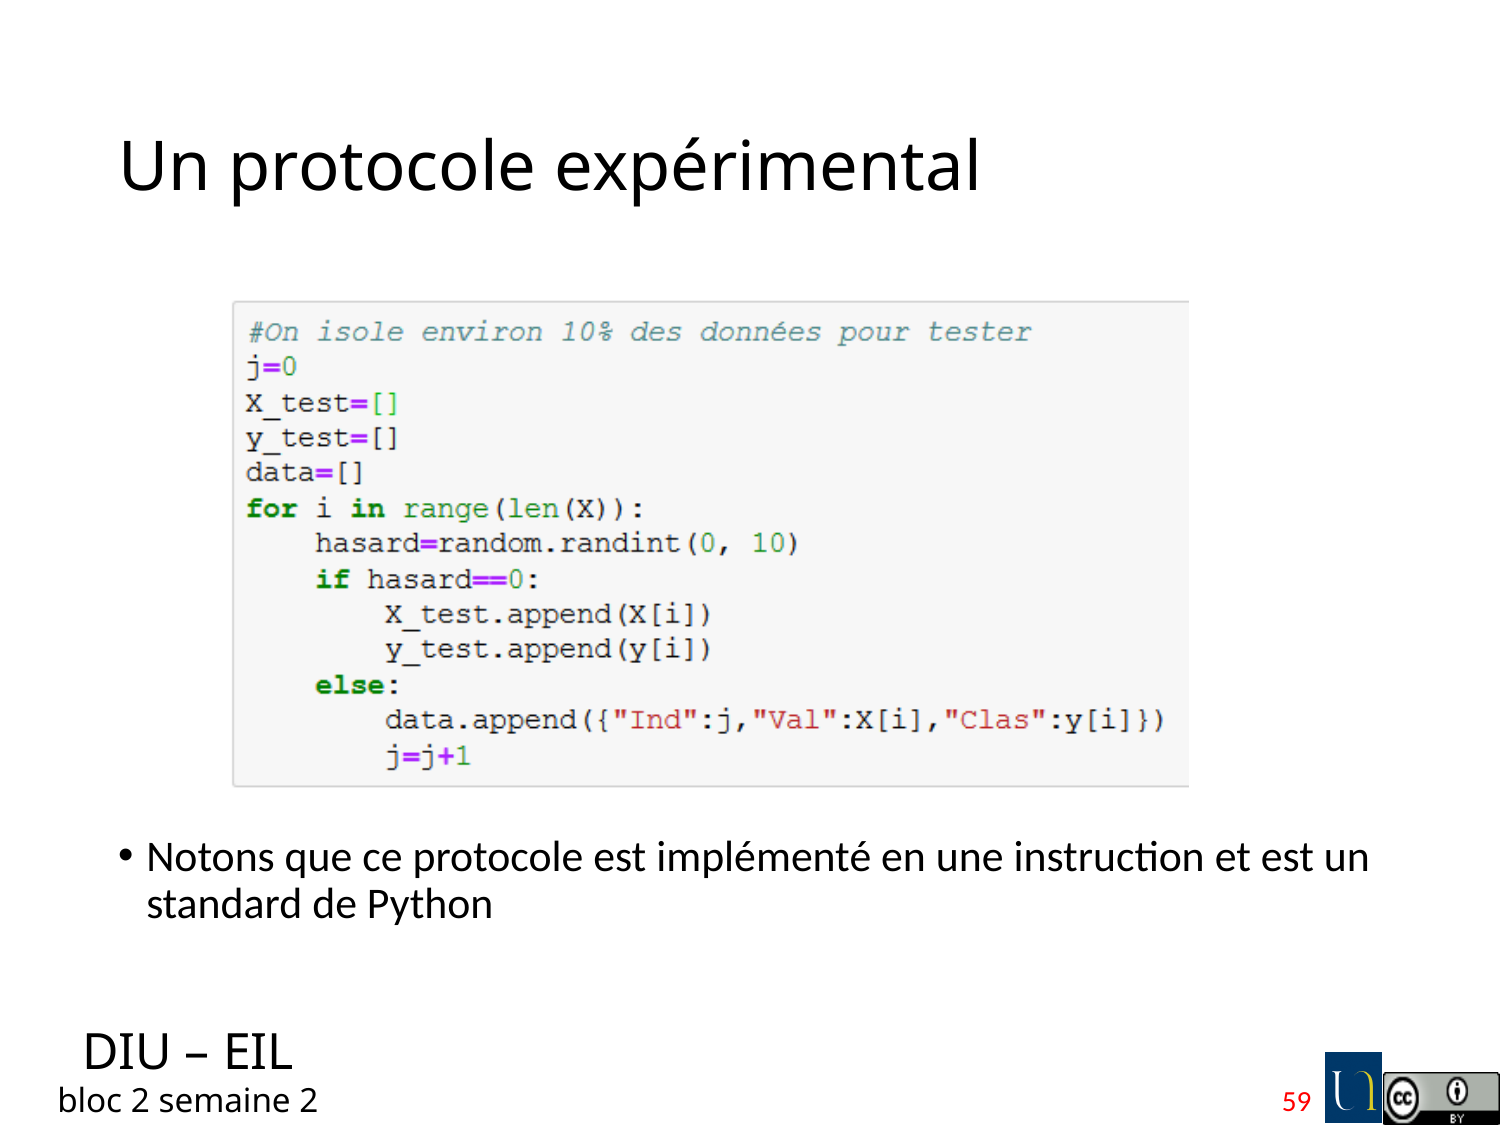

# Un protocole expérimental
Notons que ce protocole est implémenté en une instruction et est un standard de Python